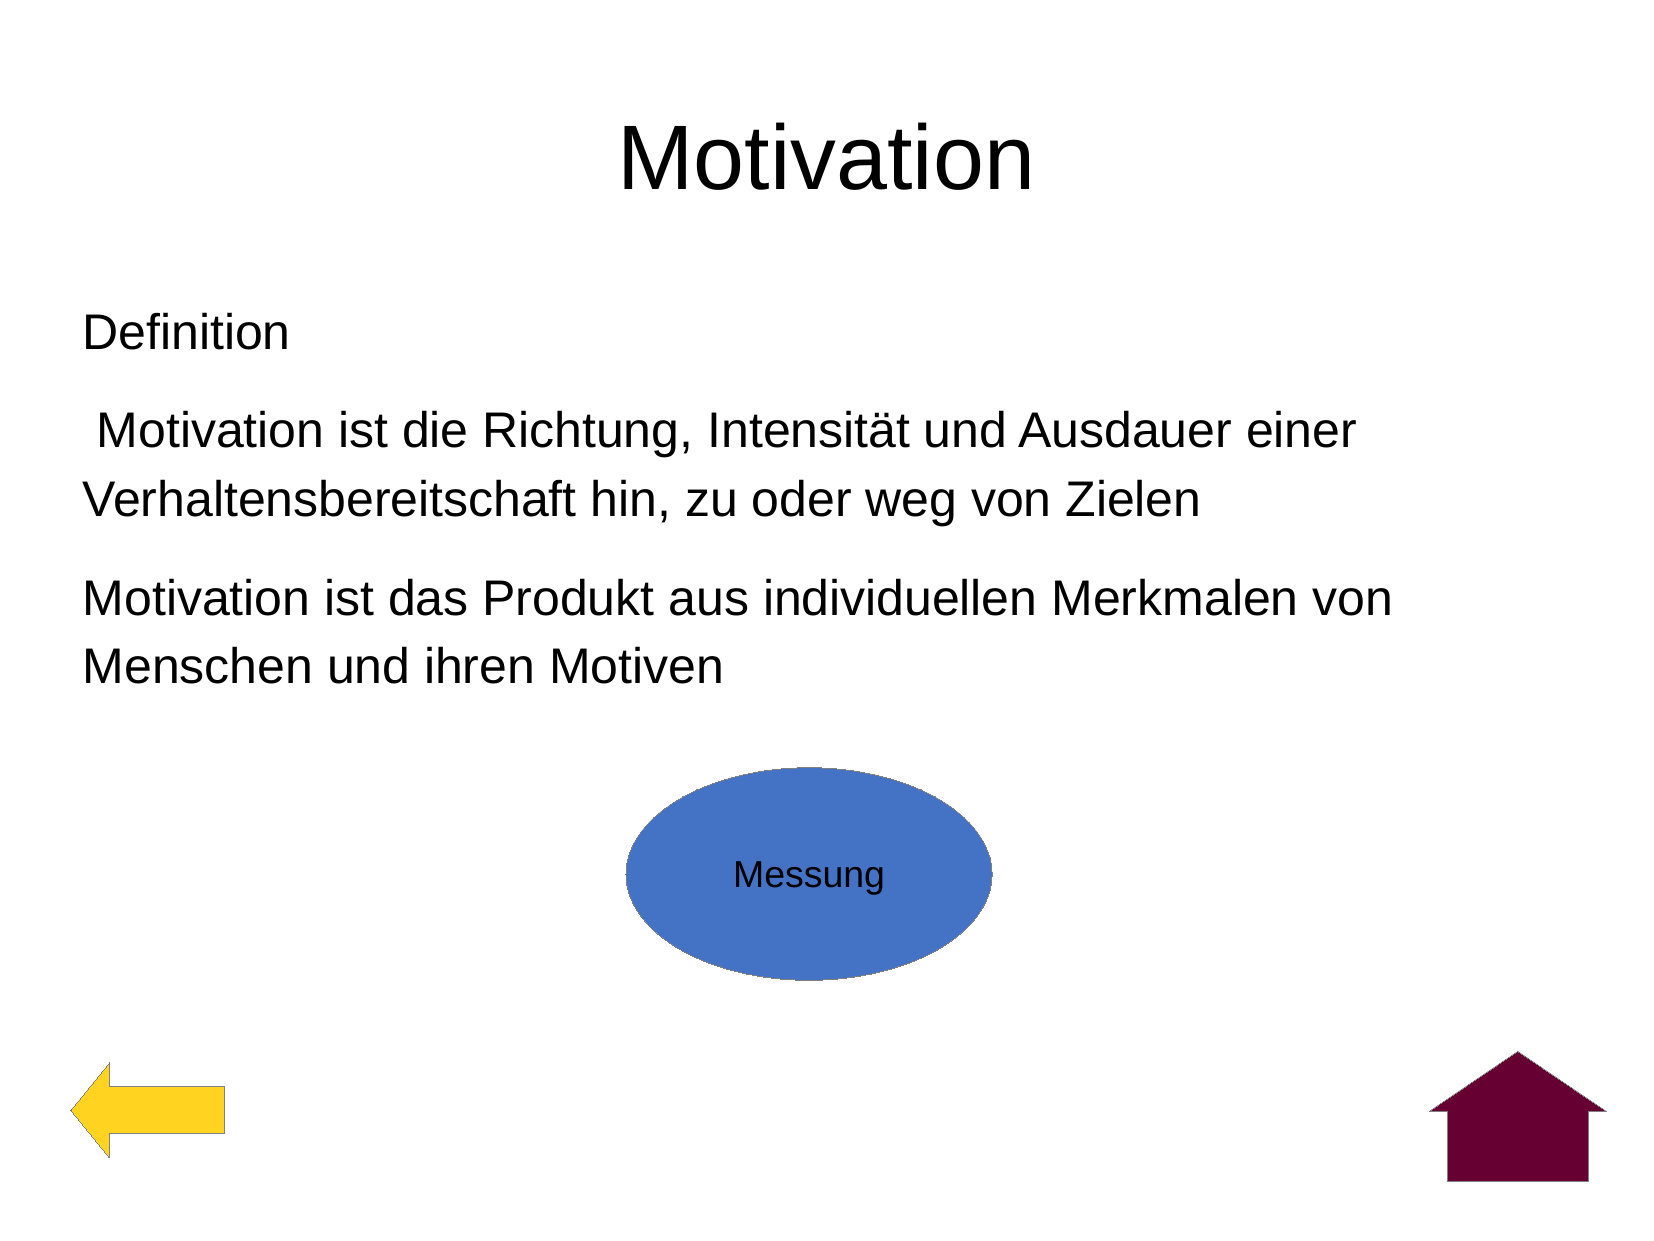

# Motivation
Definition
 Motivation ist die Richtung, Intensität und Ausdauer einer Verhaltensbereitschaft hin, zu oder weg von Zielen
Motivation ist das Produkt aus individuellen Merkmalen von Menschen und ihren Motiven
Messung